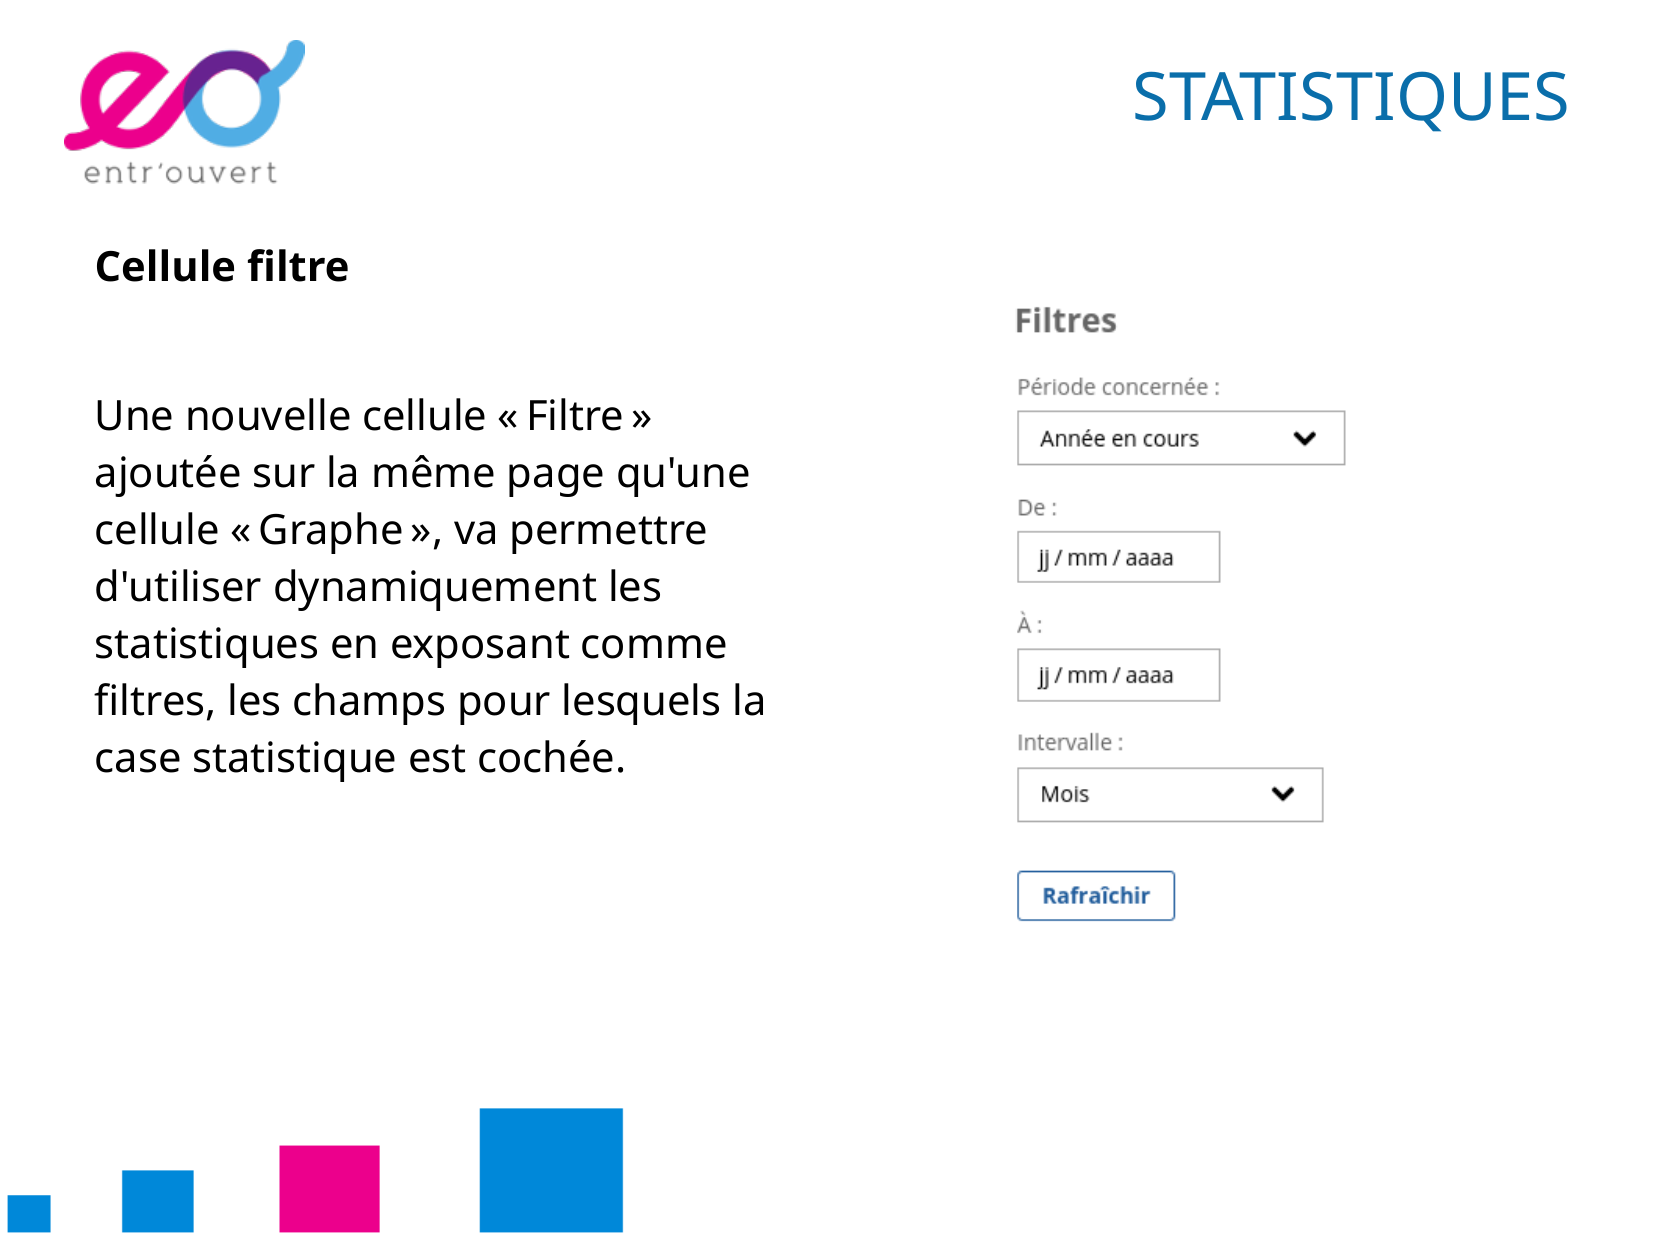

# Statistiques
Cellule filtre
Une nouvelle cellule « Filtre » ajoutée sur la même page qu'une cellule « Graphe », va permettre d'utiliser dynamiquement les statistiques en exposant comme filtres, les champs pour lesquels la case statistique est cochée.